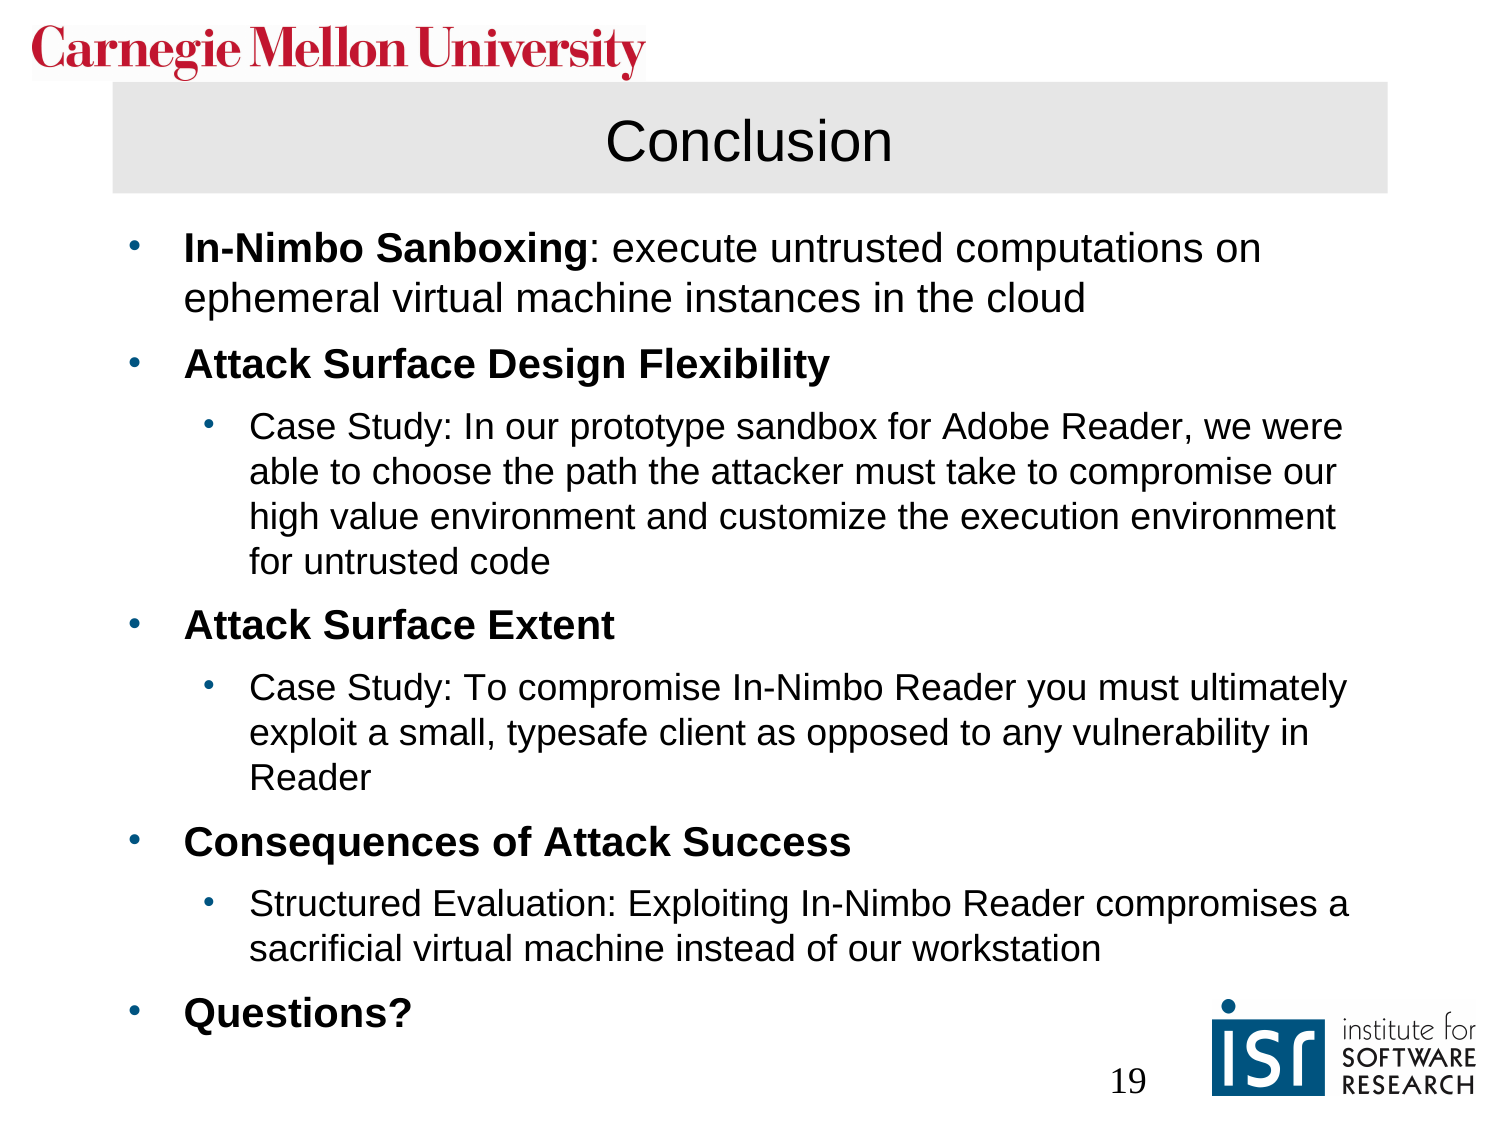

# Conclusion
In-Nimbo Sanboxing: execute untrusted computations on ephemeral virtual machine instances in the cloud
Attack Surface Design Flexibility
Case Study: In our prototype sandbox for Adobe Reader, we were able to choose the path the attacker must take to compromise our high value environment and customize the execution environment for untrusted code
Attack Surface Extent
Case Study: To compromise In-Nimbo Reader you must ultimately exploit a small, typesafe client as opposed to any vulnerability in Reader
Consequences of Attack Success
Structured Evaluation: Exploiting In-Nimbo Reader compromises a sacrificial virtual machine instead of our workstation
Questions?